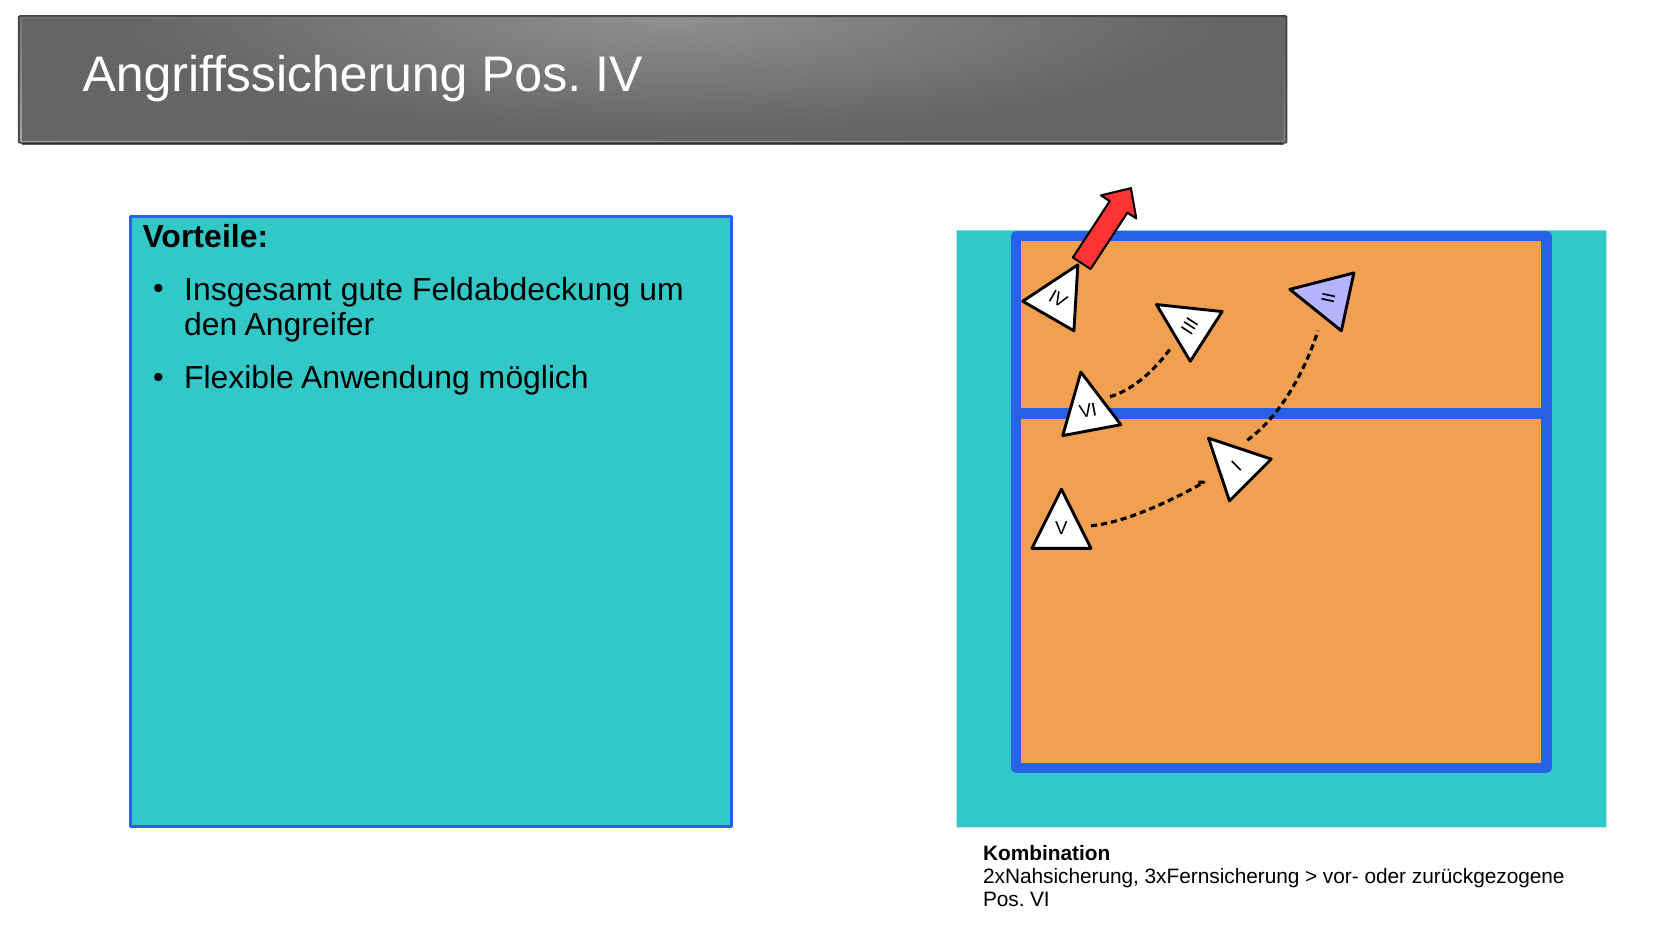

# Angriffssicherung Pos. IV
Vorteile:
Insgesamt gute Feldabdeckung um den Angreifer
Flexible Anwendung möglich
d
IV
II
III
VI
I
V
Kombination
2xNahsicherung, 3xFernsicherung > vor- oder zurückgezogene Pos. VI
I
I
I
I
I
I
II
II
II
III
III
III
IV
IV
IV
V
V
V
VI
VI
VI